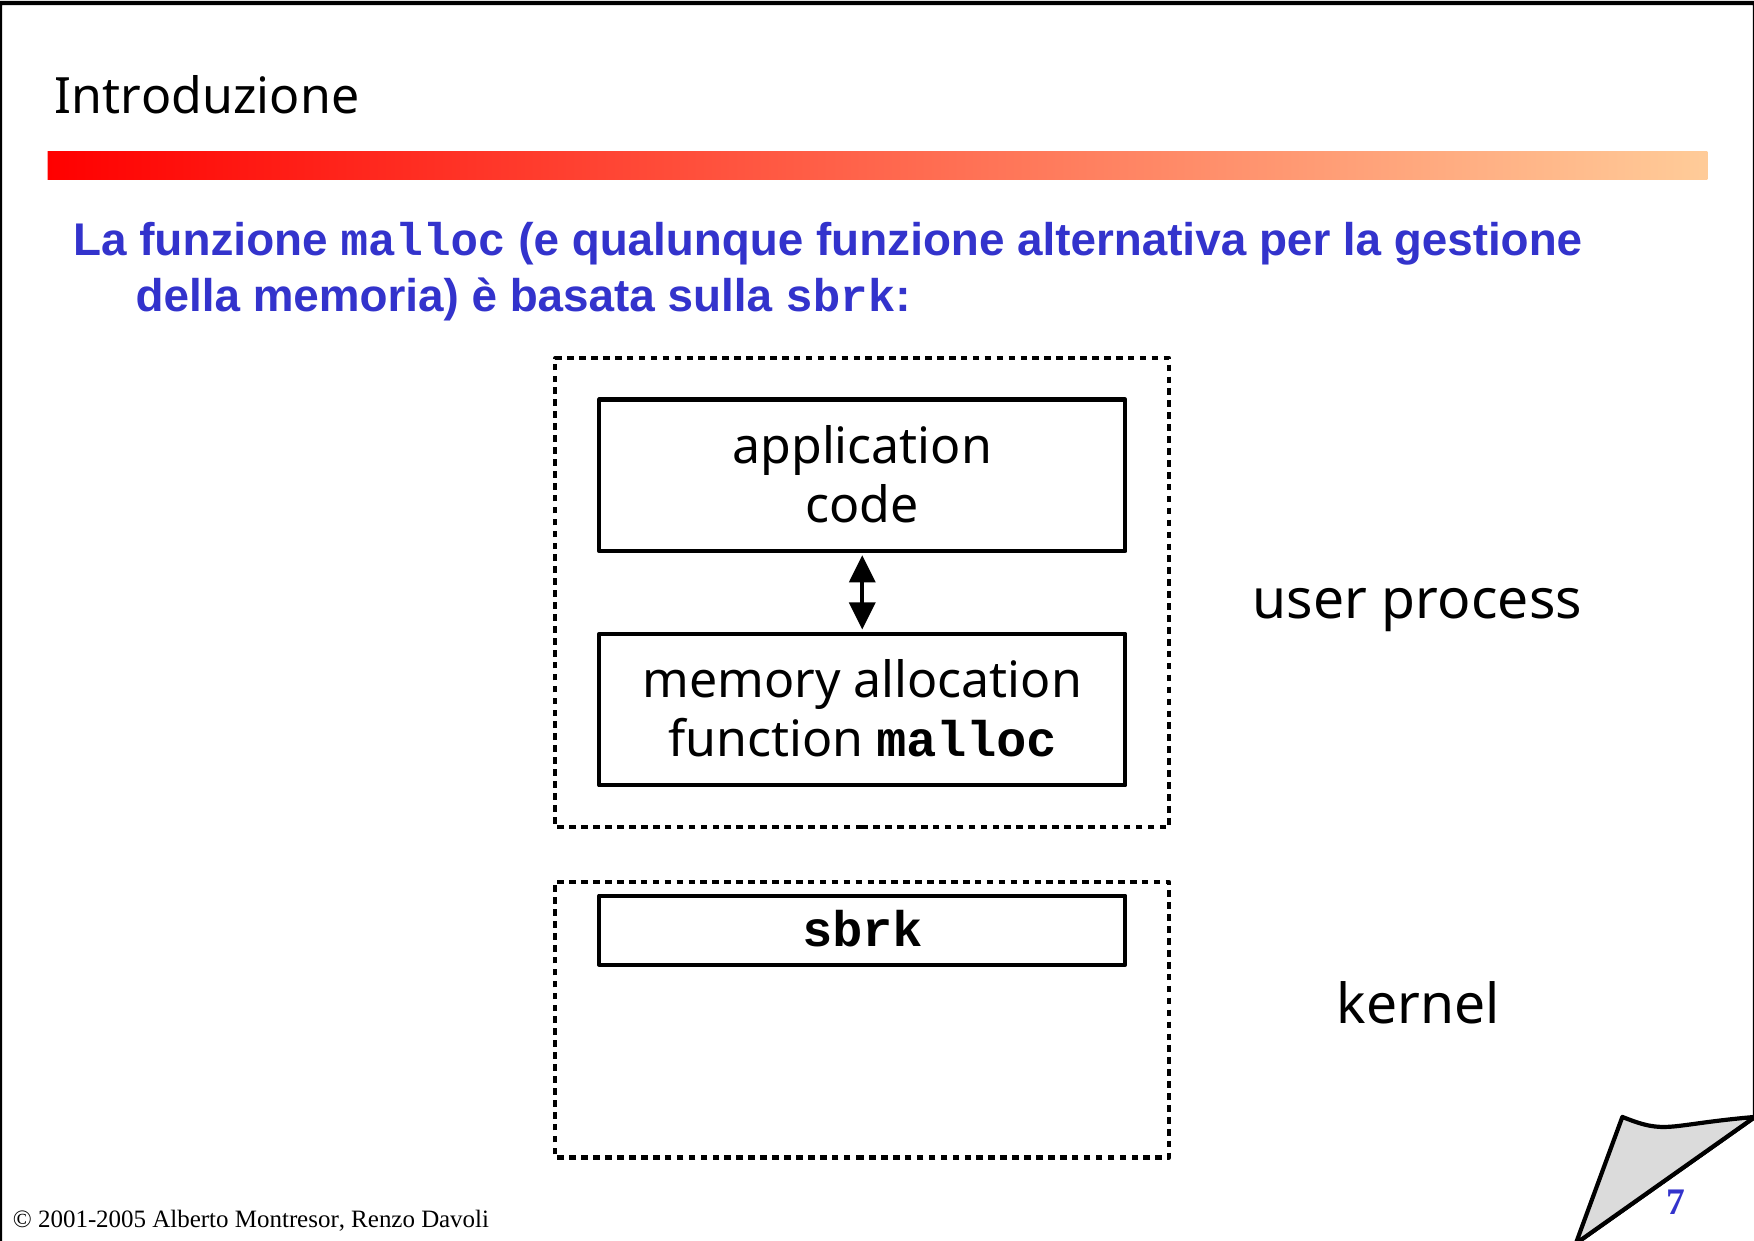

# Introduzione
La funzione malloc (e qualunque funzione alternativa per la gestione della memoria) è basata sulla sbrk:
application
code
user process
memory allocation
function malloc
sbrk
kernel